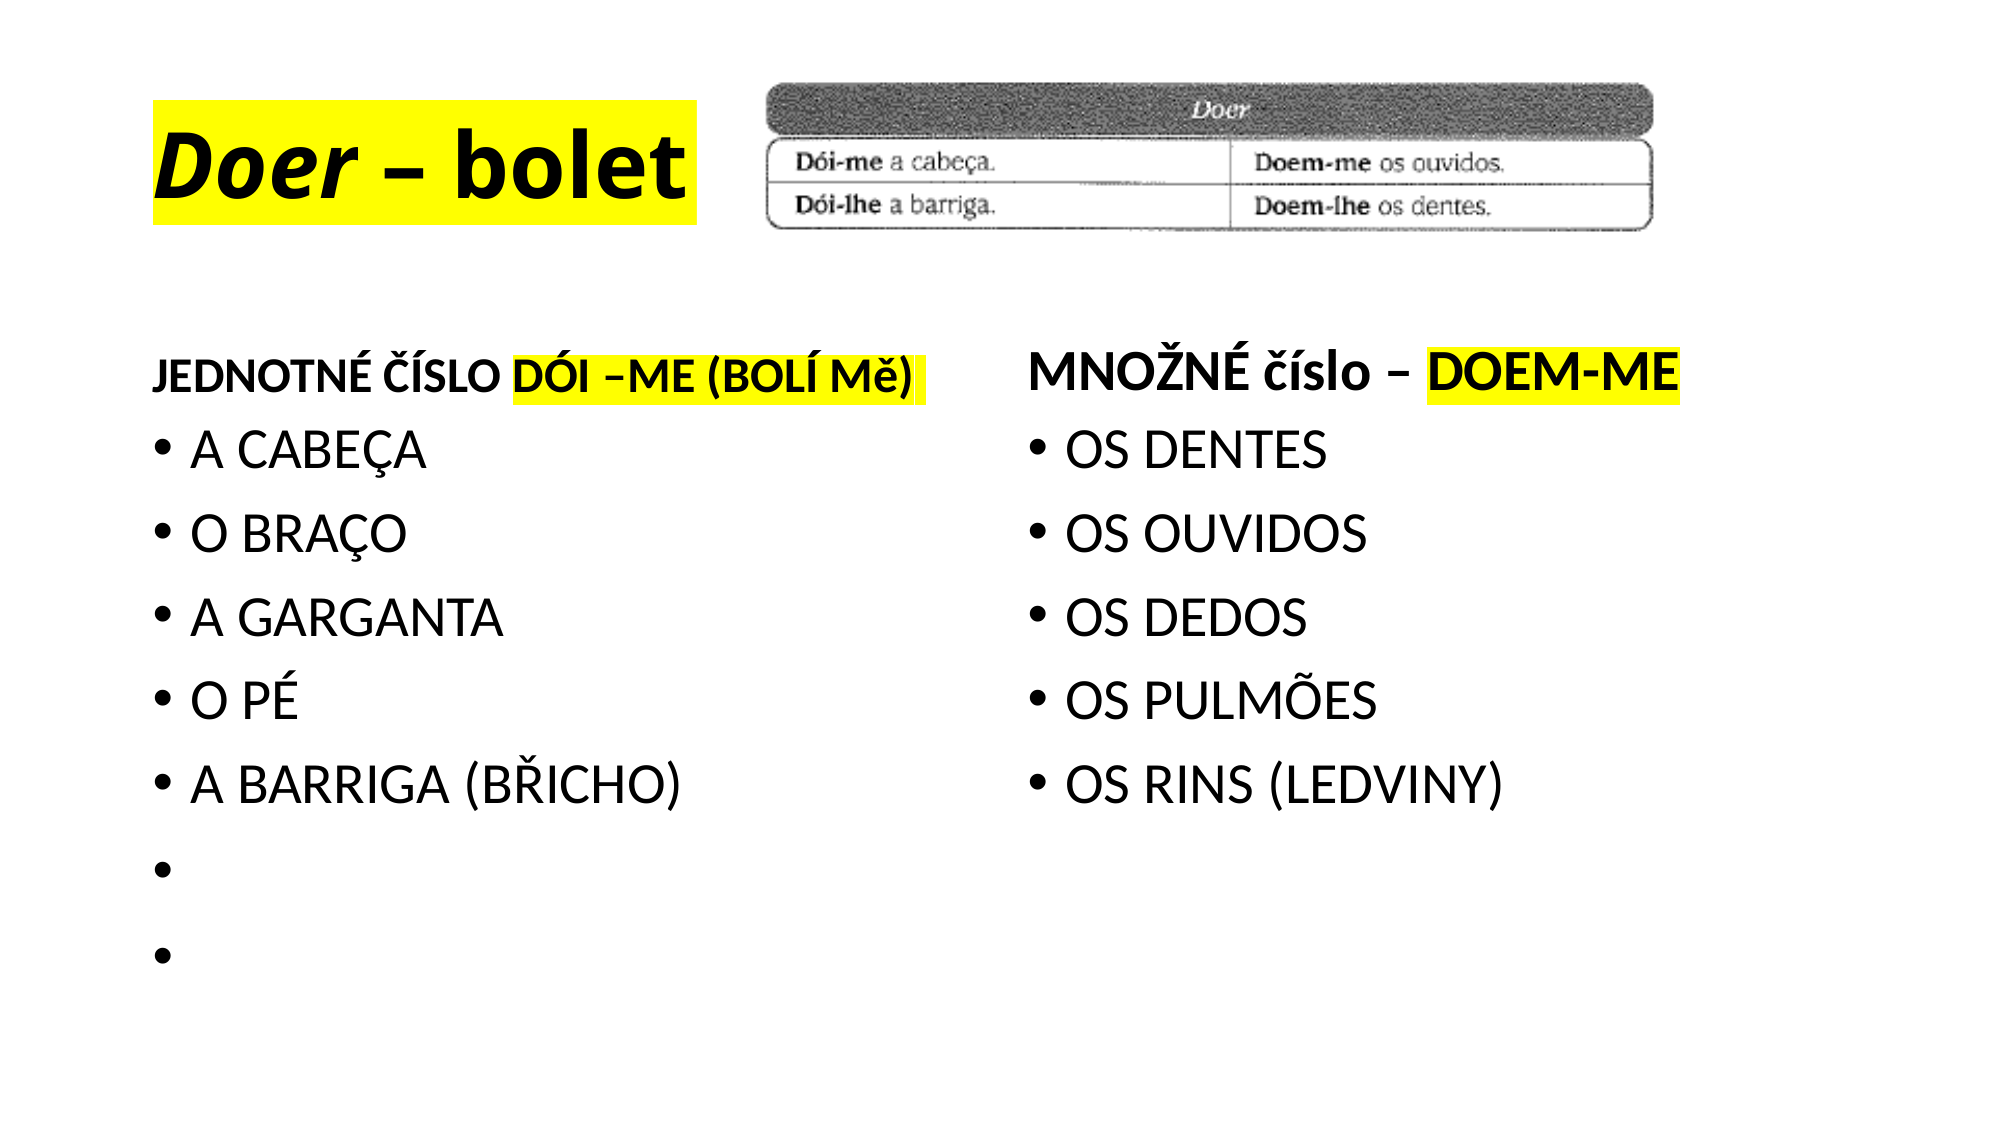

# Doer – bolet
JEDNOTNÉ ČÍSLO DÓI –ME (BOLÍ Mě)
MNOŽNÉ číslo – DOEM-ME
A CABEÇA
O BRAÇO
A GARGANTA
O PÉ
A BARRIGA (BŘICHO)
OS DENTES
OS OUVIDOS
OS DEDOS
OS PULMÕES
OS RINS (LEDVINY)